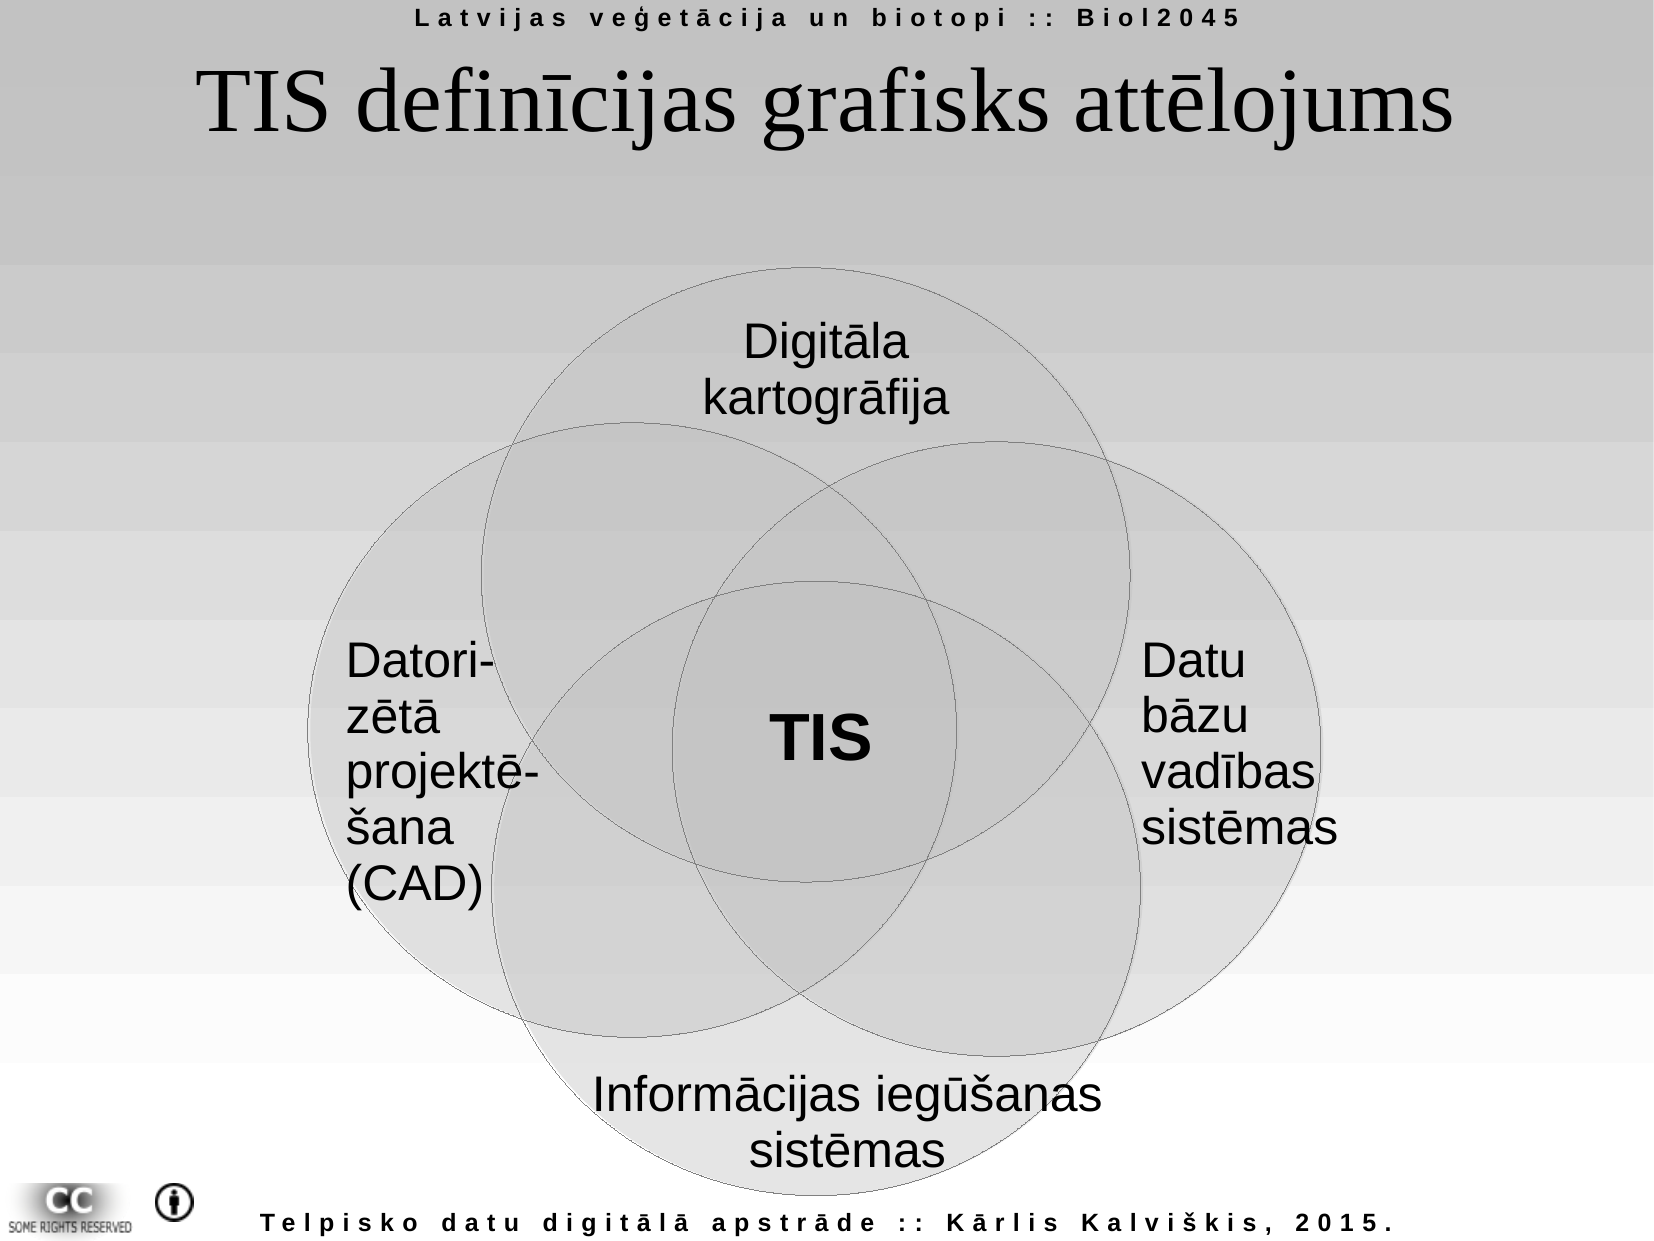

# TIS definīcijas grafisks attēlojums
Digitāla
kartogrāfija
Datu
bāzu
vadības
sistēmas
Datori-
zētā
projektē-
šana
(CAD)
TIS
Informācijas iegūšanas
sistēmas